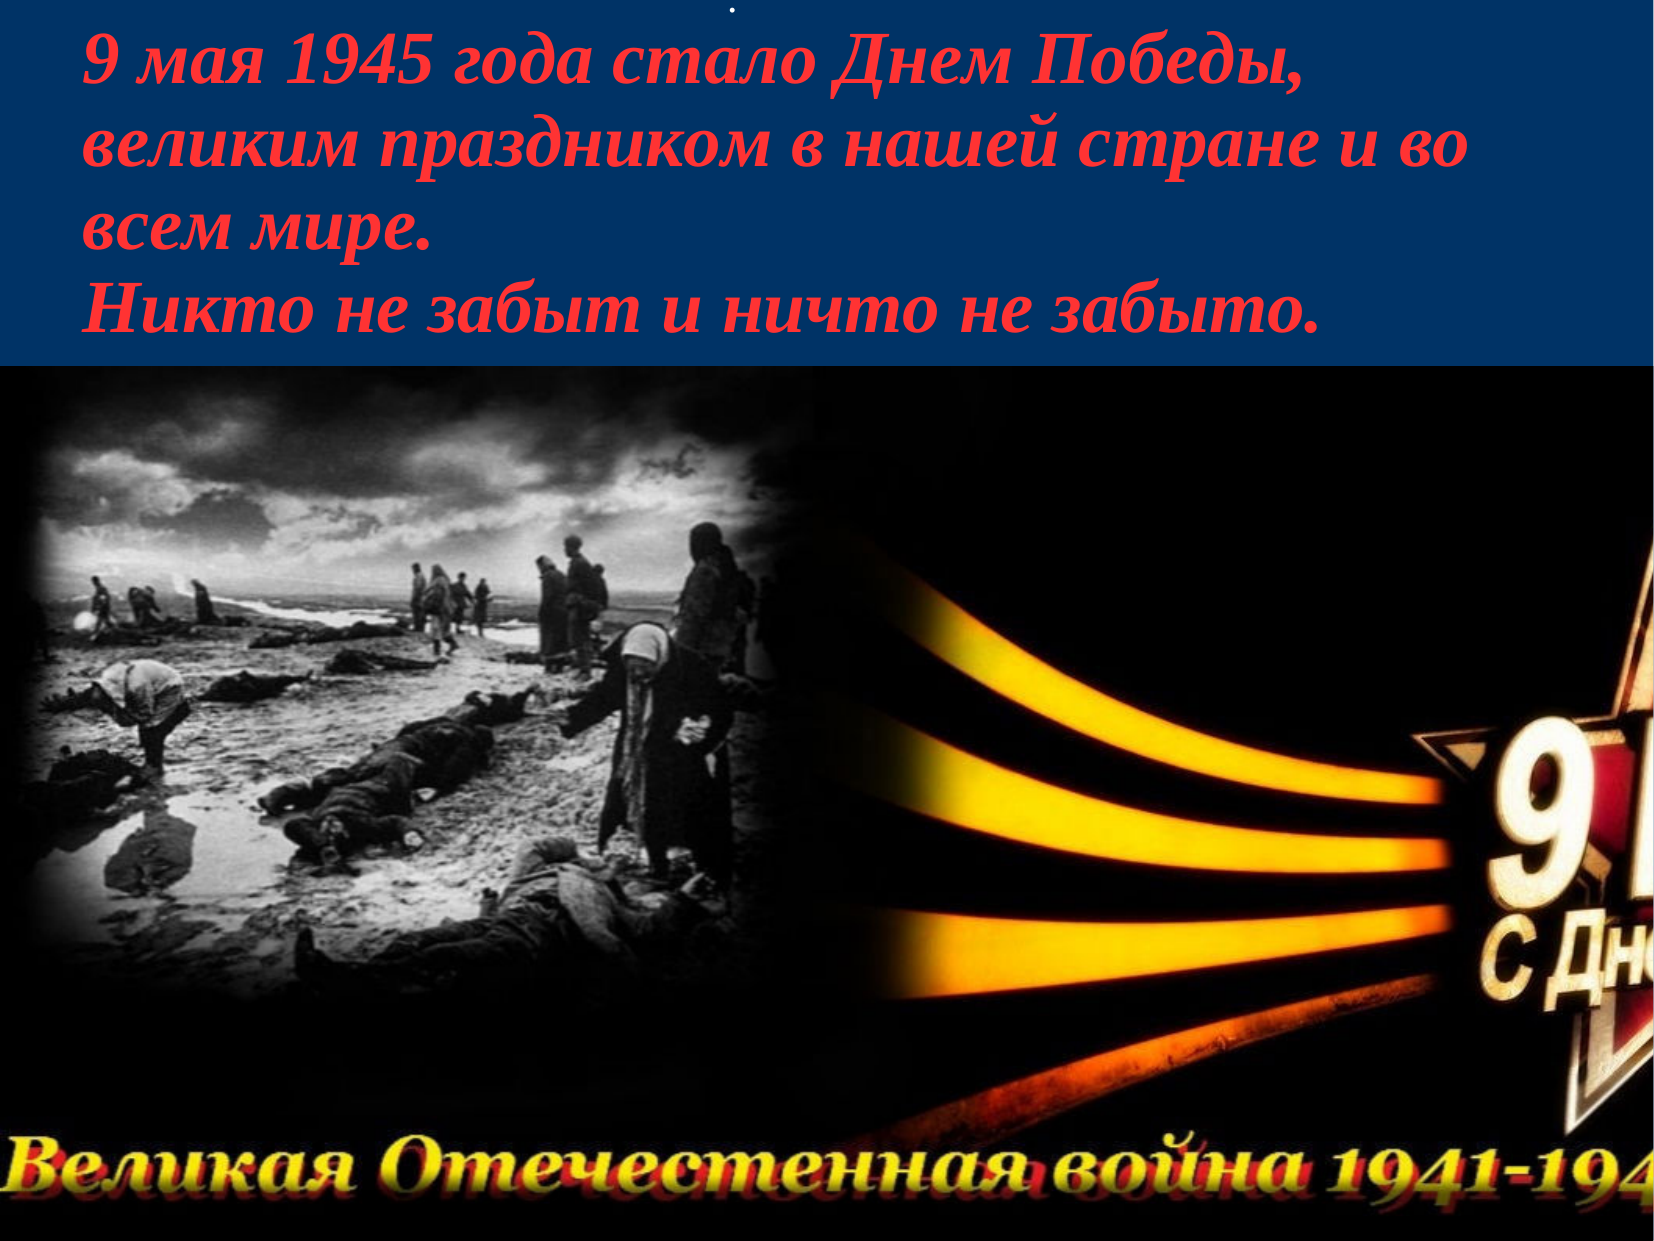

.
# 9 мая 1945 года стало Днем Победы, великим праздником в нашей стране и во всем мире. Никто не забыт и ничто не забыто.